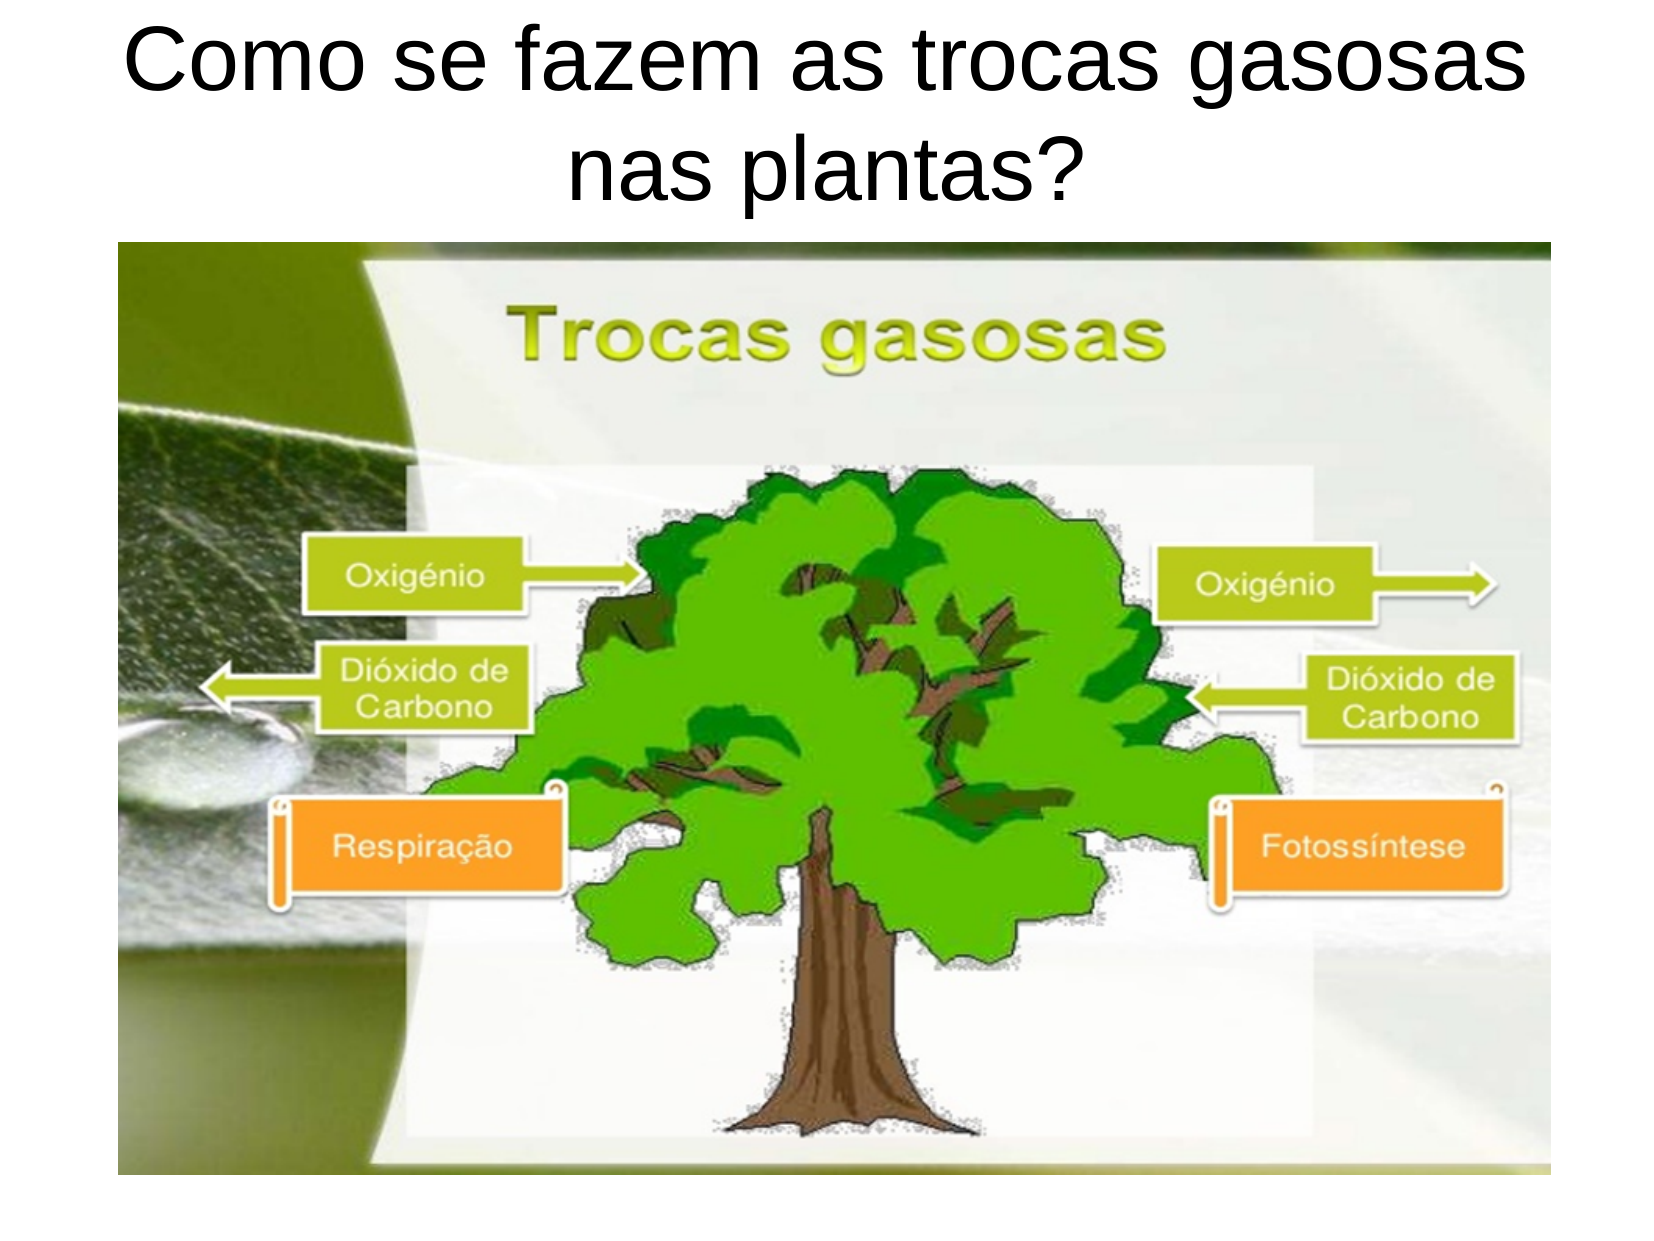

# Como se fazem as trocas gasosas nas plantas?